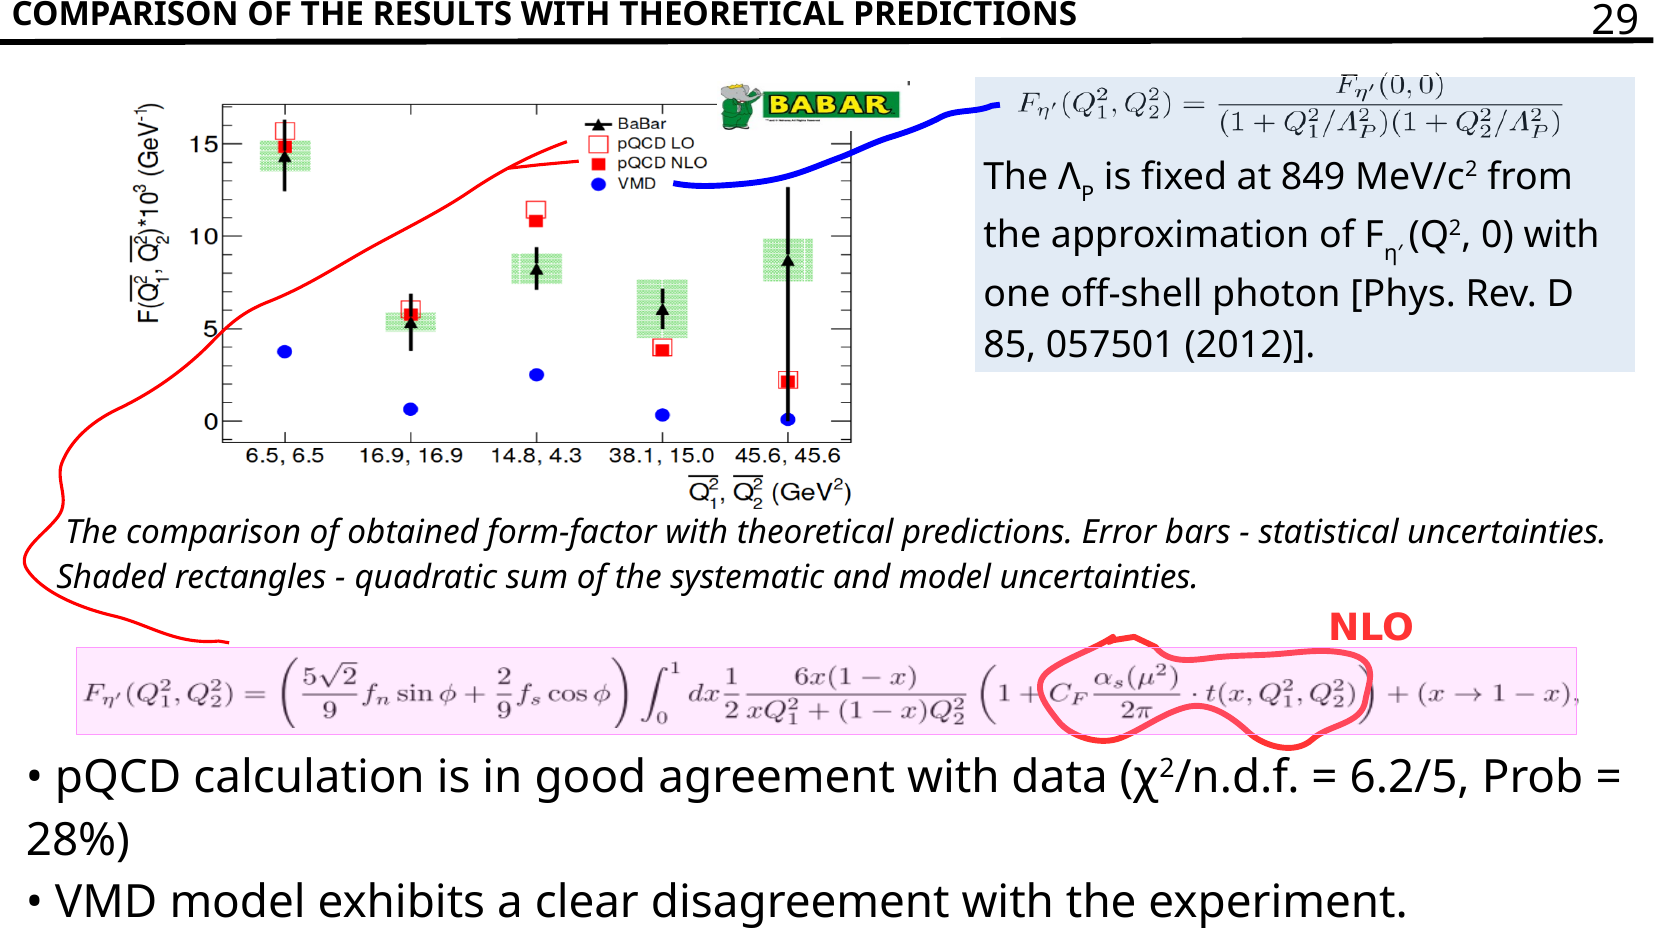

29
 COMPARISON OF THE RESULTS WITH THEORETICAL PREDICTIONS
The ΛP is fixed at 849 MeV/c2 from the approximation of Fη′ (Q2, 0) with one off-shell photon [Phys. Rev. D 85, 057501 (2012)].
 The comparison of obtained form-factor with theoretical predictions. Error bars - statistical uncertainties. Shaded rectangles - quadratic sum of the systematic and model uncertainties.
NLO
• pQCD calculation is in good agreement with data (χ2/n.d.f. = 6.2/5, Prob = 28%)
• VMD model exhibits a clear disagreement with the experiment.